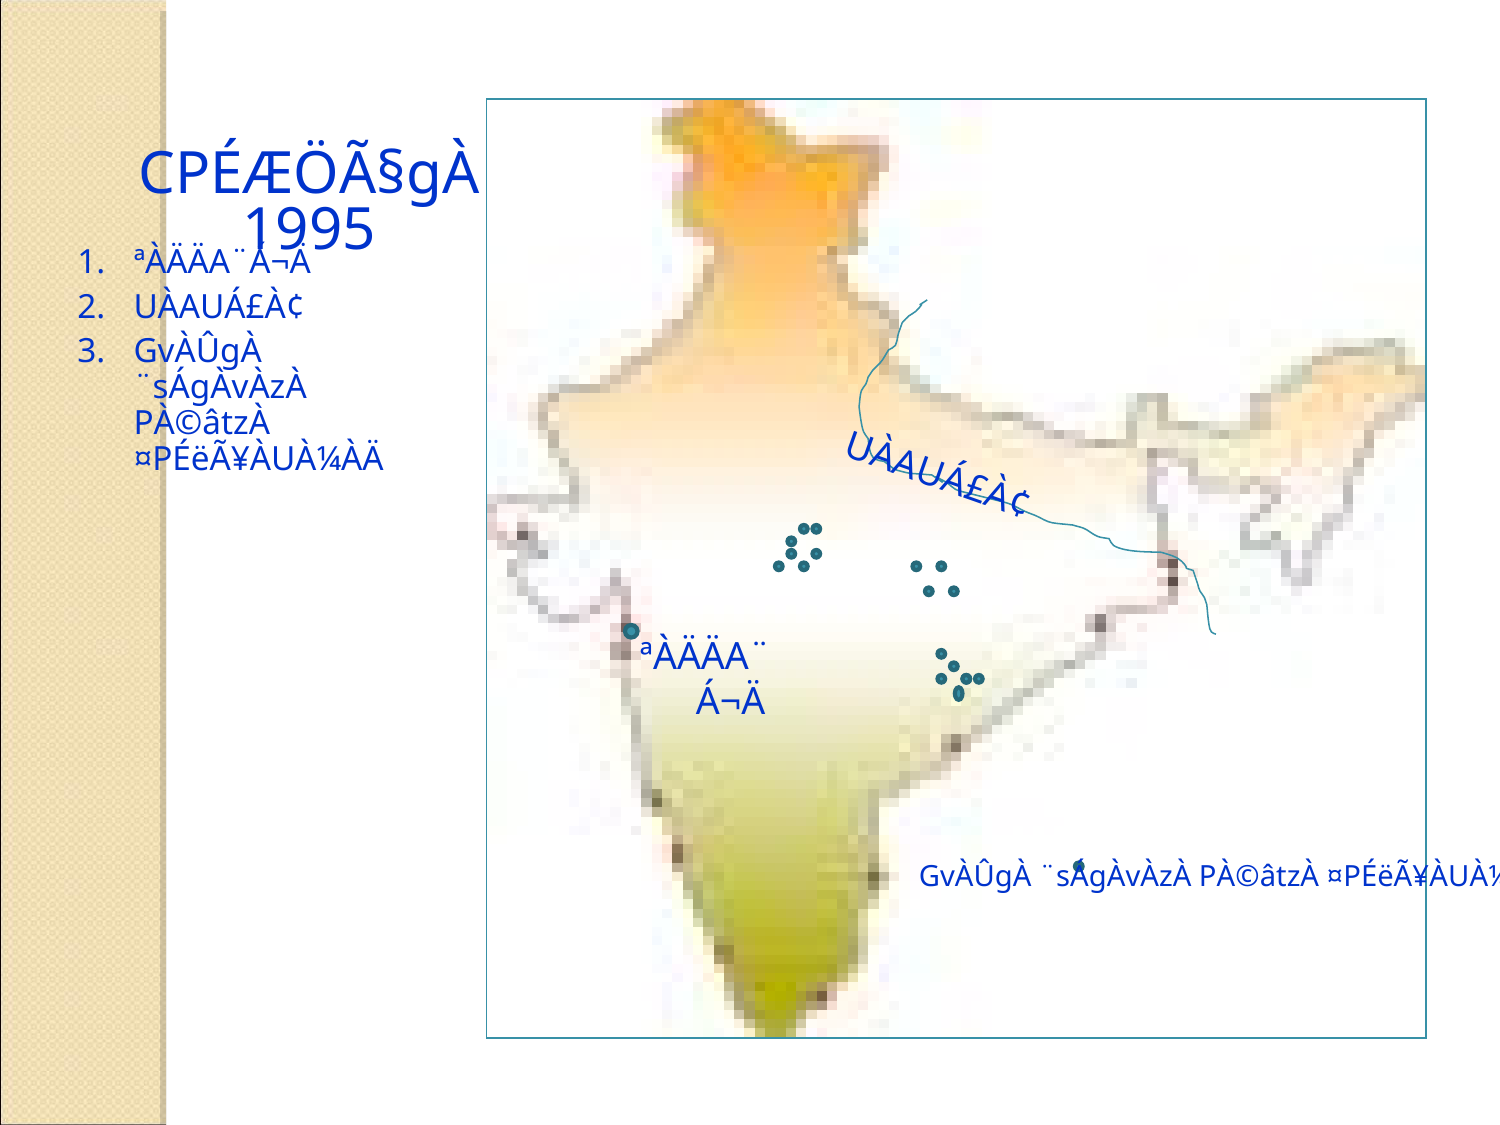

CPÉÆÖÃ§gÀ 1995
ªÀÄÄA¨Á¬Ä
UÀAUÁ£À¢
GvÀÛgÀ ¨sÁgÀvÀzÀ PÀ©âtzÀ ¤PÉëÃ¥ÀUÀ¼ÀÄ
UÀAUÁ£À¢
ªÀÄÄA¨Á¬Ä
GvÀÛgÀ ¨sÁgÀvÀzÀ PÀ©âtzÀ ¤PÉëÃ¥ÀUÀ¼ÀÄ